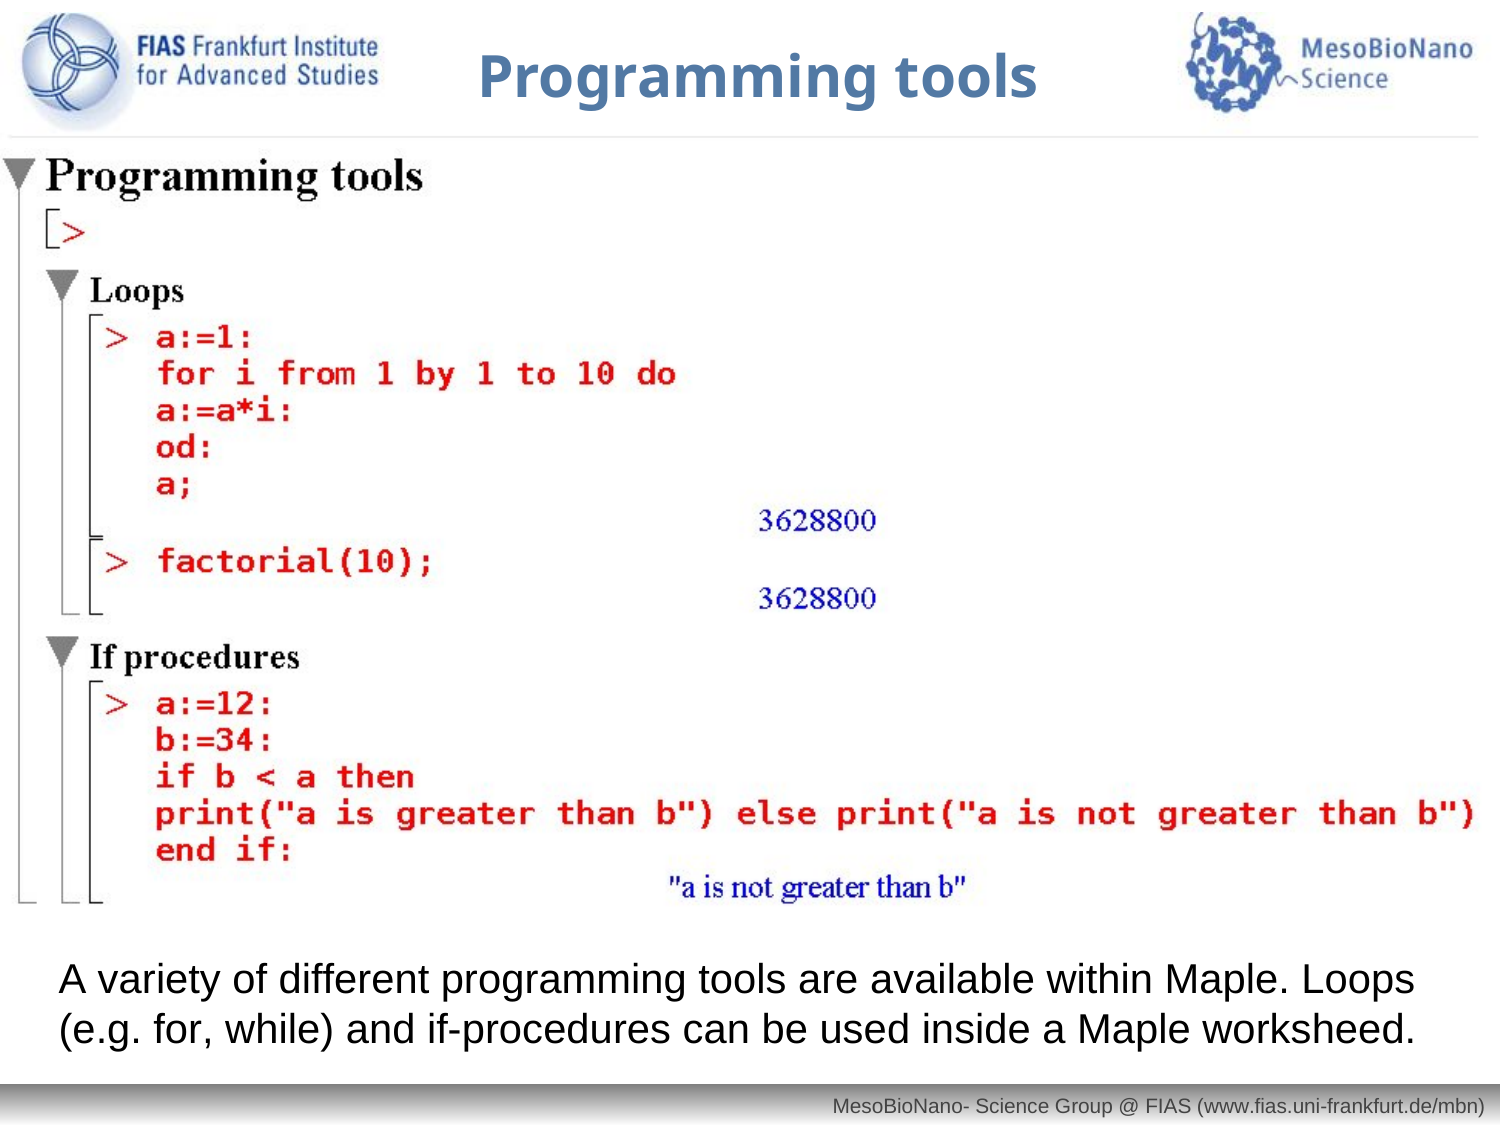

# Programming tools
A variety of different programming tools are available within Maple. Loops (e.g. for, while) and if-procedures can be used inside a Maple worksheed.